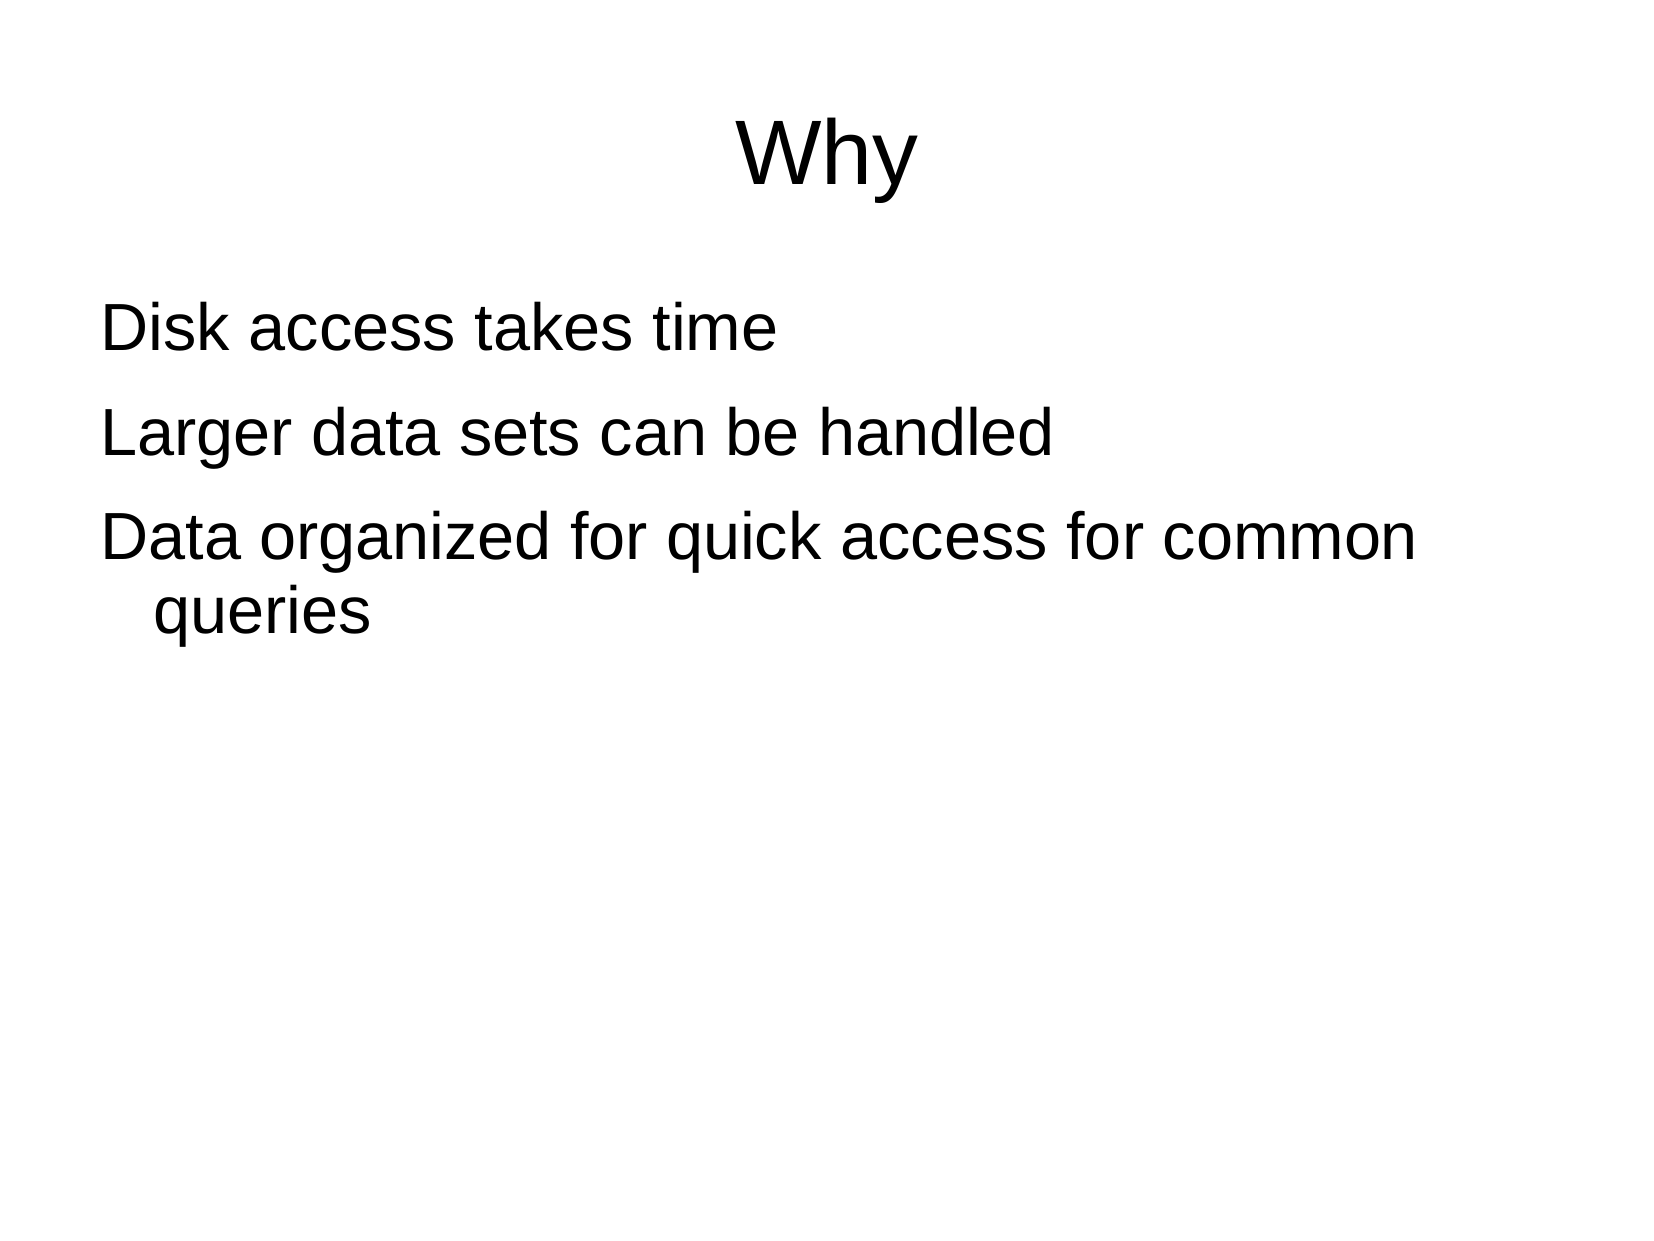

# Why
Disk access takes time
Larger data sets can be handled
Data organized for quick access for common queries